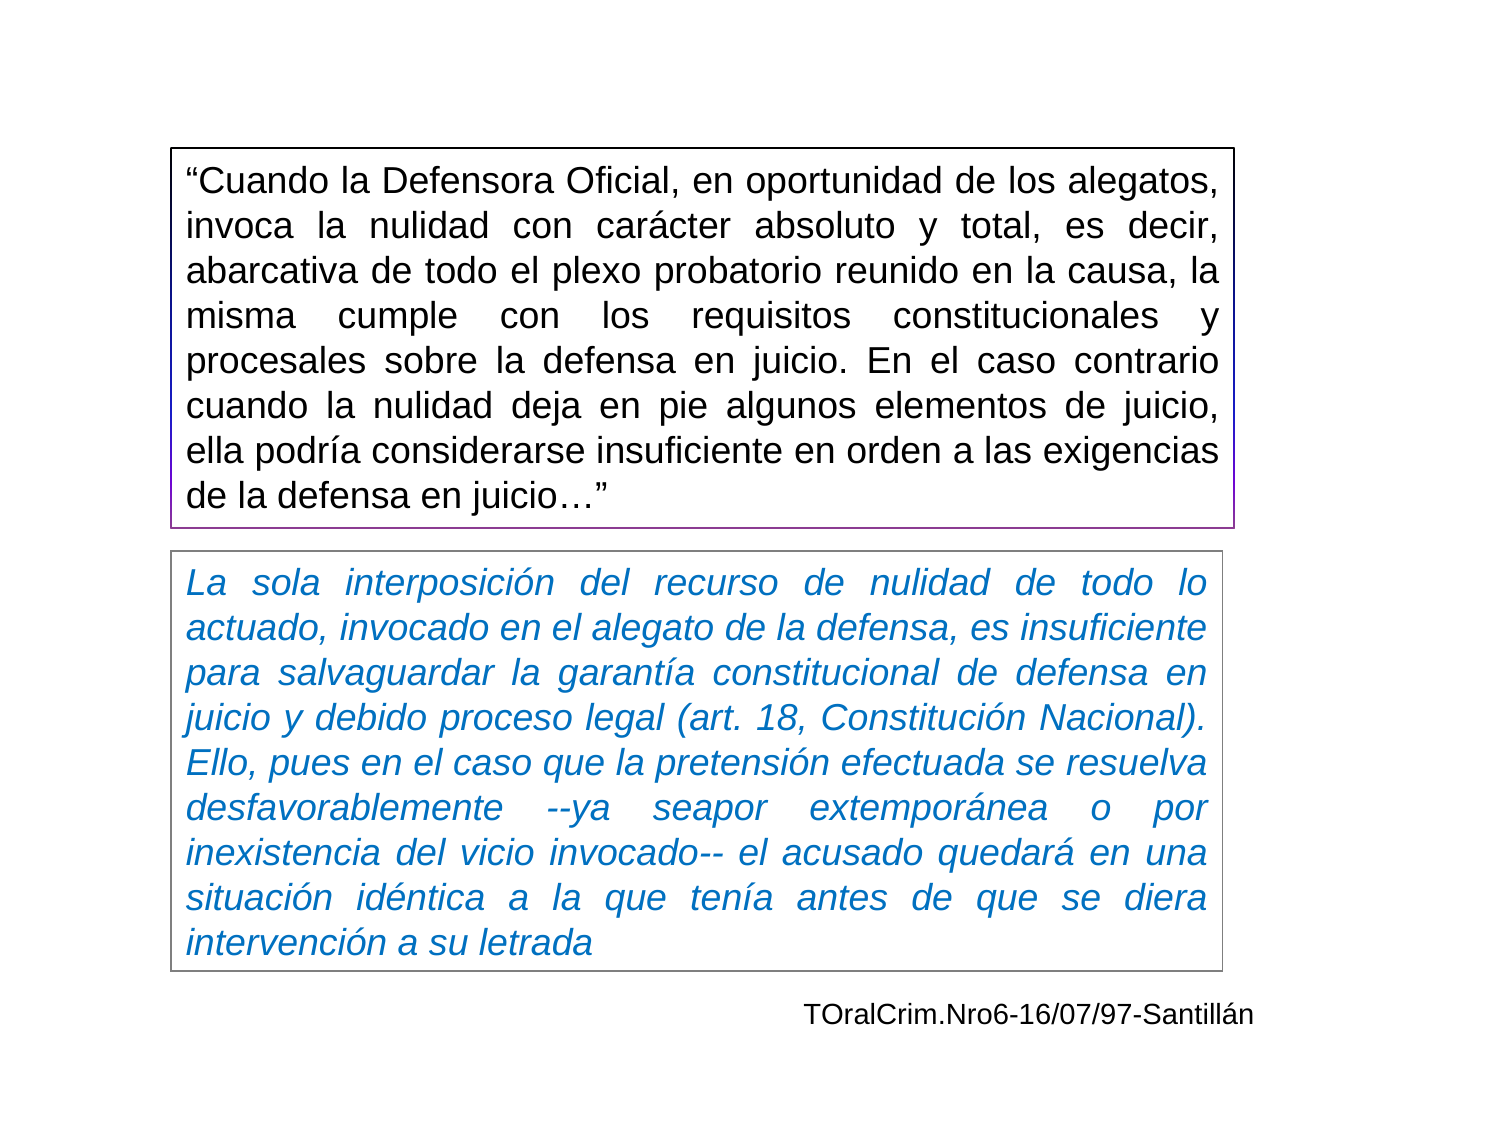

“Cuando la Defensora Oficial, en oportunidad de los alegatos, invoca la nulidad con carácter absoluto y total, es decir, abarcativa de todo el plexo probatorio reunido en la causa, la misma cumple con los requisitos constitucionales y procesales sobre la defensa en juicio. En el caso contrario cuando la nulidad deja en pie algunos elementos de juicio, ella podría considerarse insuficiente en orden a las exigencias de la defensa en juicio…”
La sola interposición del recurso de nulidad de todo lo actuado, invocado en el alegato de la defensa, es insuficiente para salvaguardar la garantía constitucional de defensa en juicio y debido proceso legal (art. 18, Constitución Nacional). Ello, pues en el caso que la pretensión efectuada se resuelva desfavorablemente --ya seapor extemporánea o por inexistencia del vicio invocado-- el acusado quedará en una situación idéntica a la que tenía antes de que se diera intervención a su letrada
TOralCrim.Nro6-16/07/97-Santillán